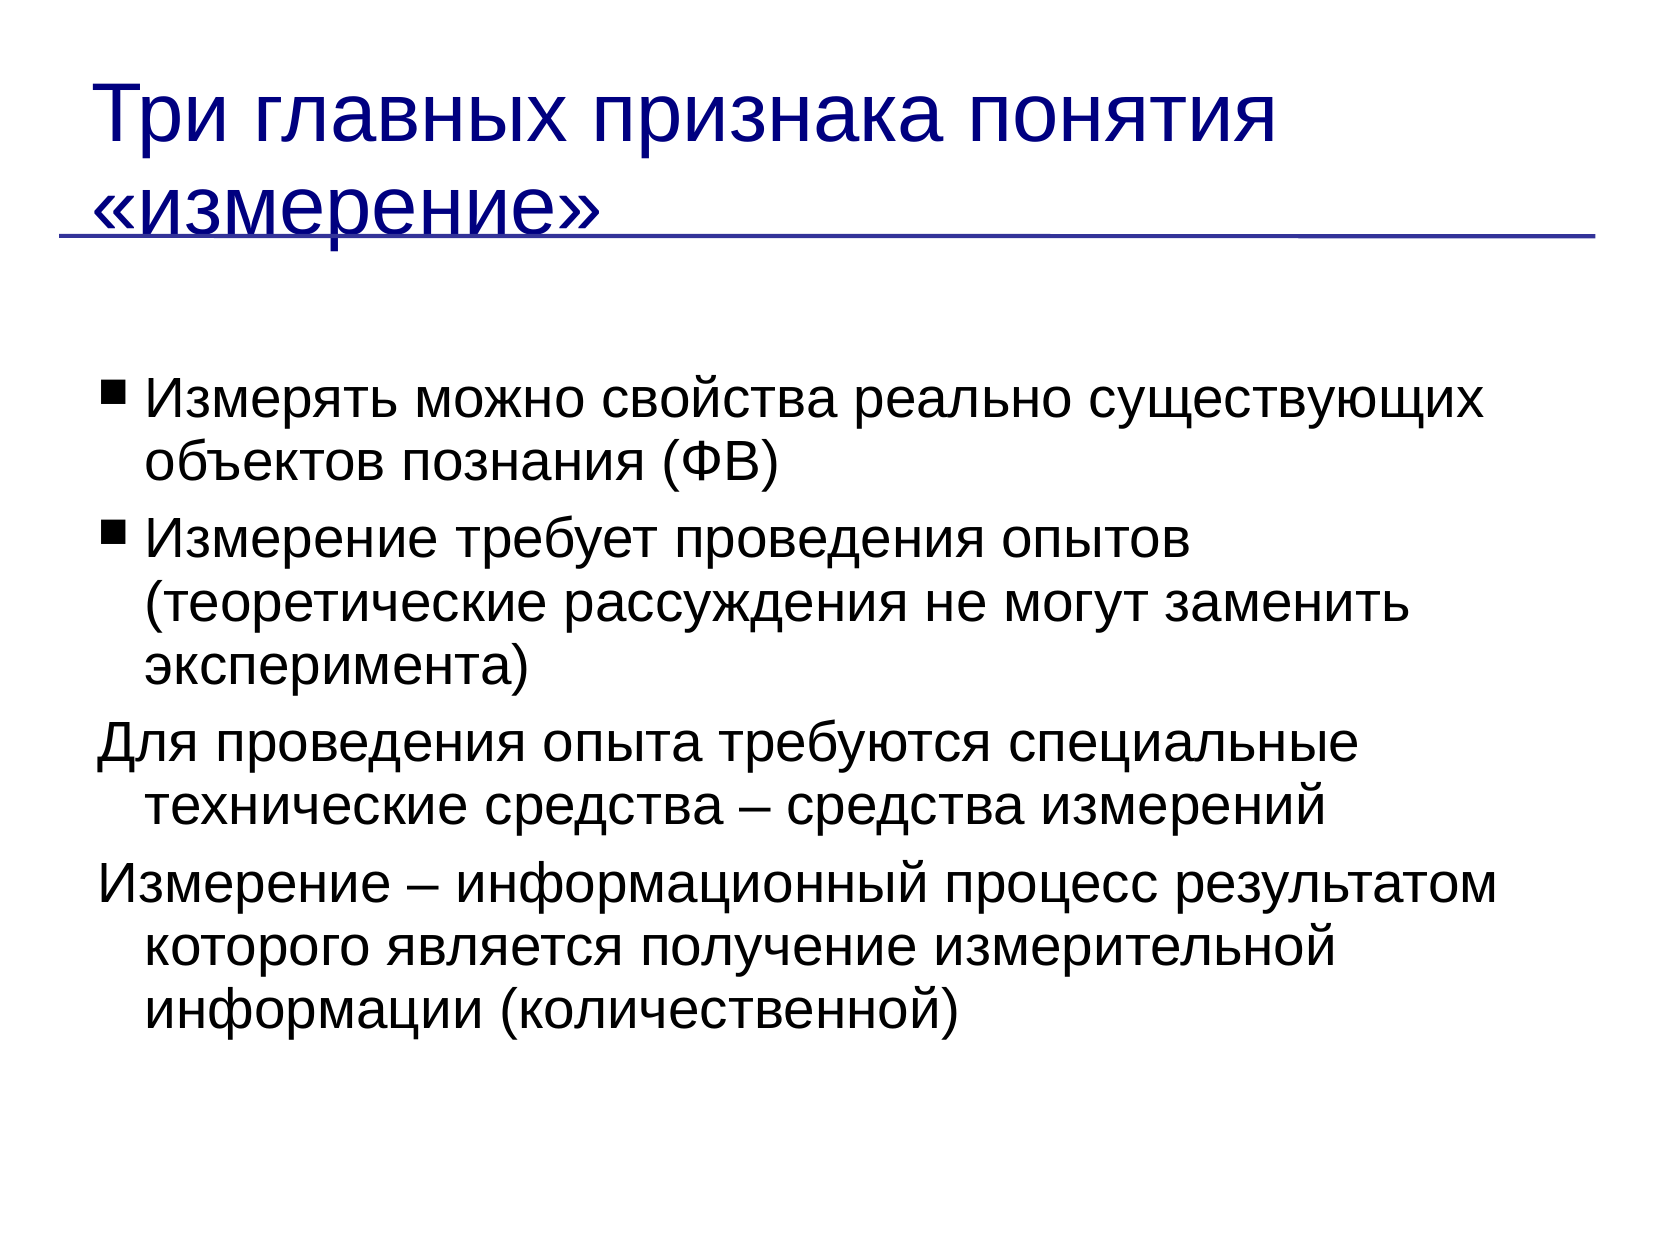

# Три главных признака понятия «измерение»
Измерять можно свойства реально существующих объектов познания (ФВ)
Измерение требует проведения опытов (теоретические рассуждения не могут заменить эксперимента)
Для проведения опыта требуются специальные технические средства – средства измерений
Измерение – информационный процесс результатом которого является получение измерительной информации (количественной)